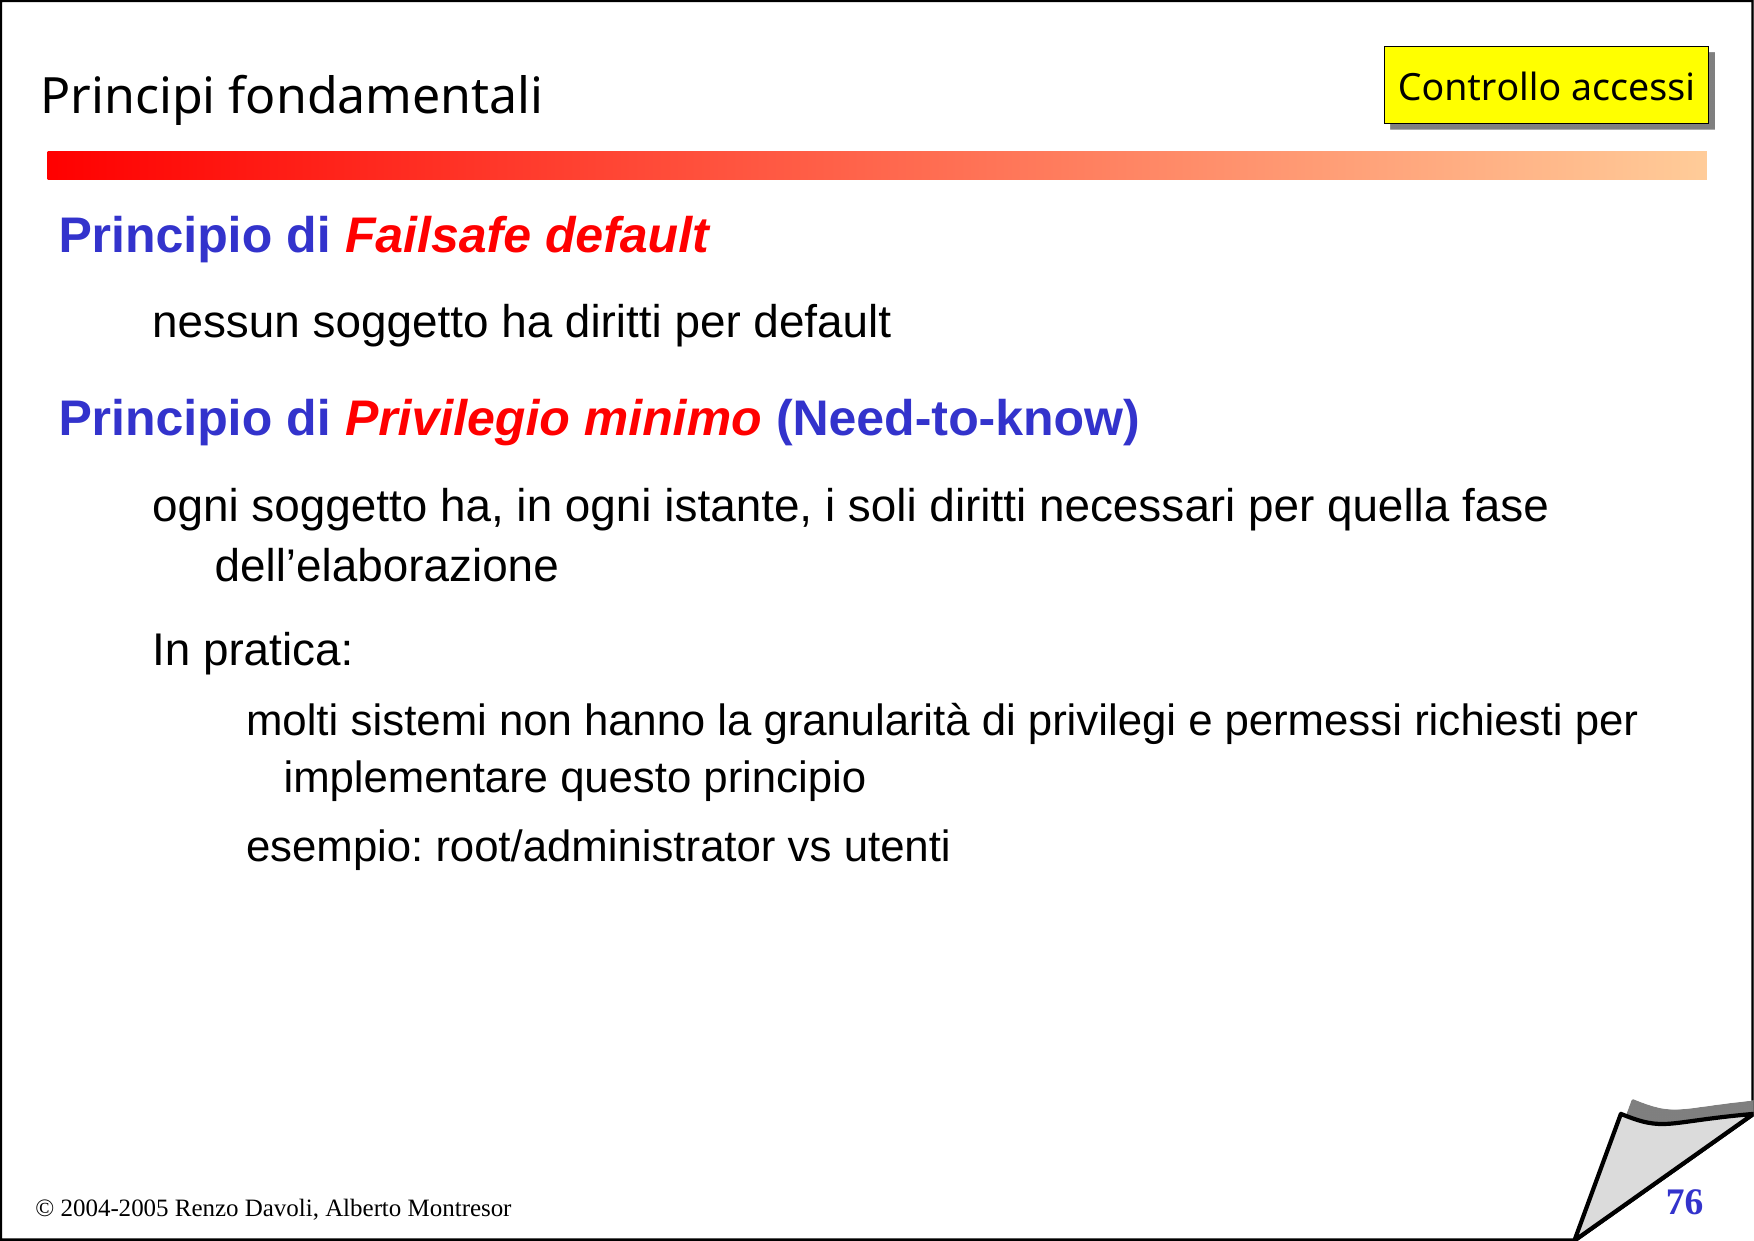

Controllo accessi
# Principi fondamentali
Principio di Failsafe default
nessun soggetto ha diritti per default
Principio di Privilegio minimo (Need-to-know)
ogni soggetto ha, in ogni istante, i soli diritti necessari per quella fase dell’elaborazione
In pratica:
molti sistemi non hanno la granularità di privilegi e permessi richiesti per implementare questo principio
esempio: root/administrator vs utenti